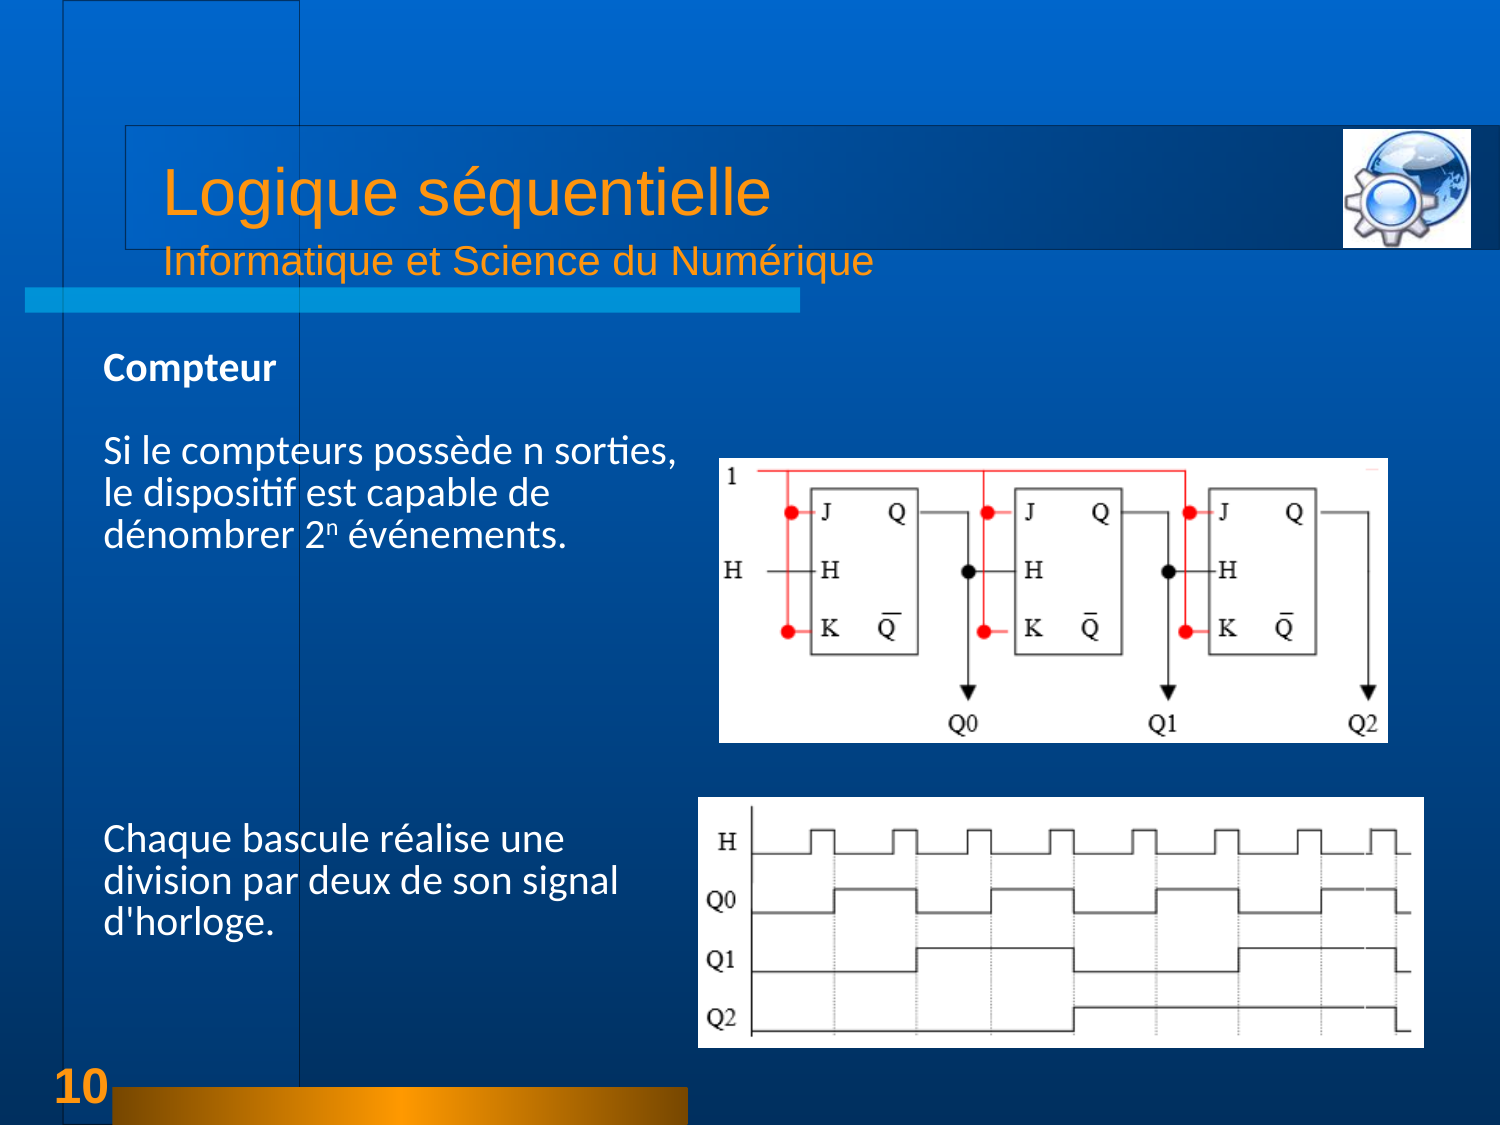

Compteur
Si le compteurs possède n sorties, le dispositif est capable de dénombrer 2n événements.
Chaque bascule réalise une division par deux de son signal d'horloge.